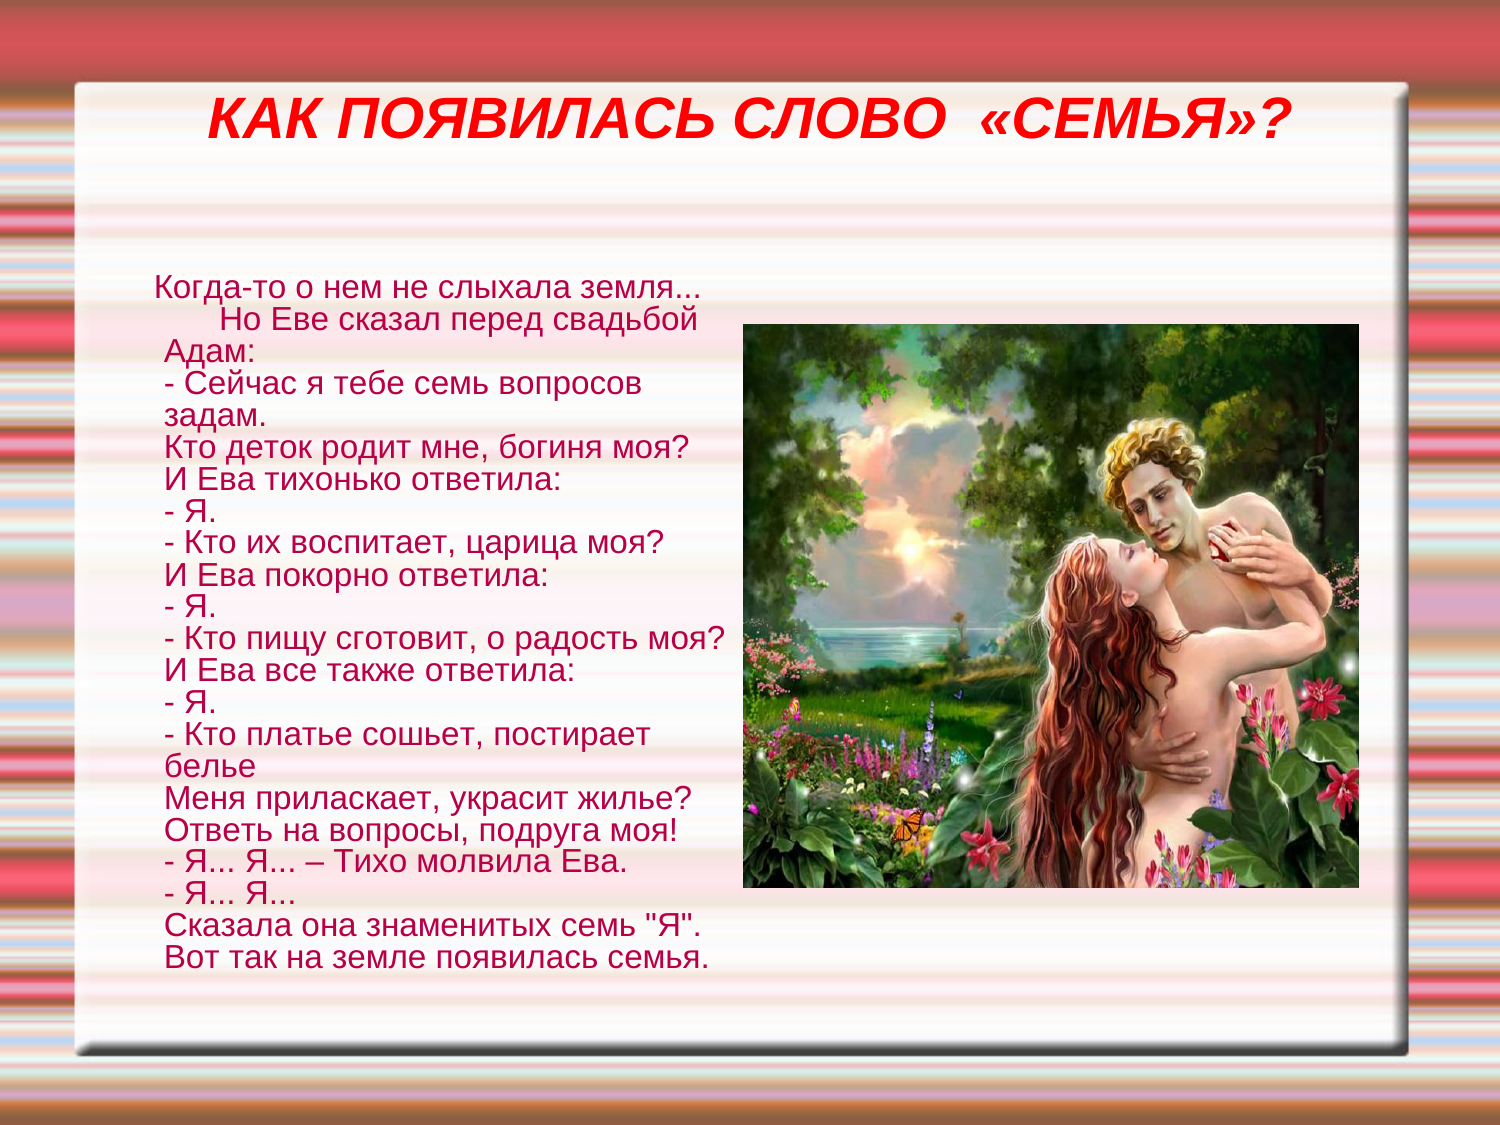

# КАК ПОЯВИЛАСЬ СЛОВО «СЕМЬЯ»?
 Когда-то о нем не слыхала земля...
 Но Еве сказал перед свадьбой Адам:
- Сейчас я тебе семь вопросов задам.
Кто деток родит мне, богиня моя?
И Ева тихонько ответила:
- Я.
- Кто их воспитает, царица моя?
И Ева покорно ответила:
- Я.
- Кто пищу сготовит, о радость моя?
И Ева все также ответила:
- Я.
- Кто платье сошьет, постирает белье
Меня приласкает, украсит жилье?
Ответь на вопросы, подруга моя!
- Я... Я... – Тихо молвила Ева.
- Я... Я...
Сказала она знаменитых семь "Я".
Вот так на земле появилась семья.